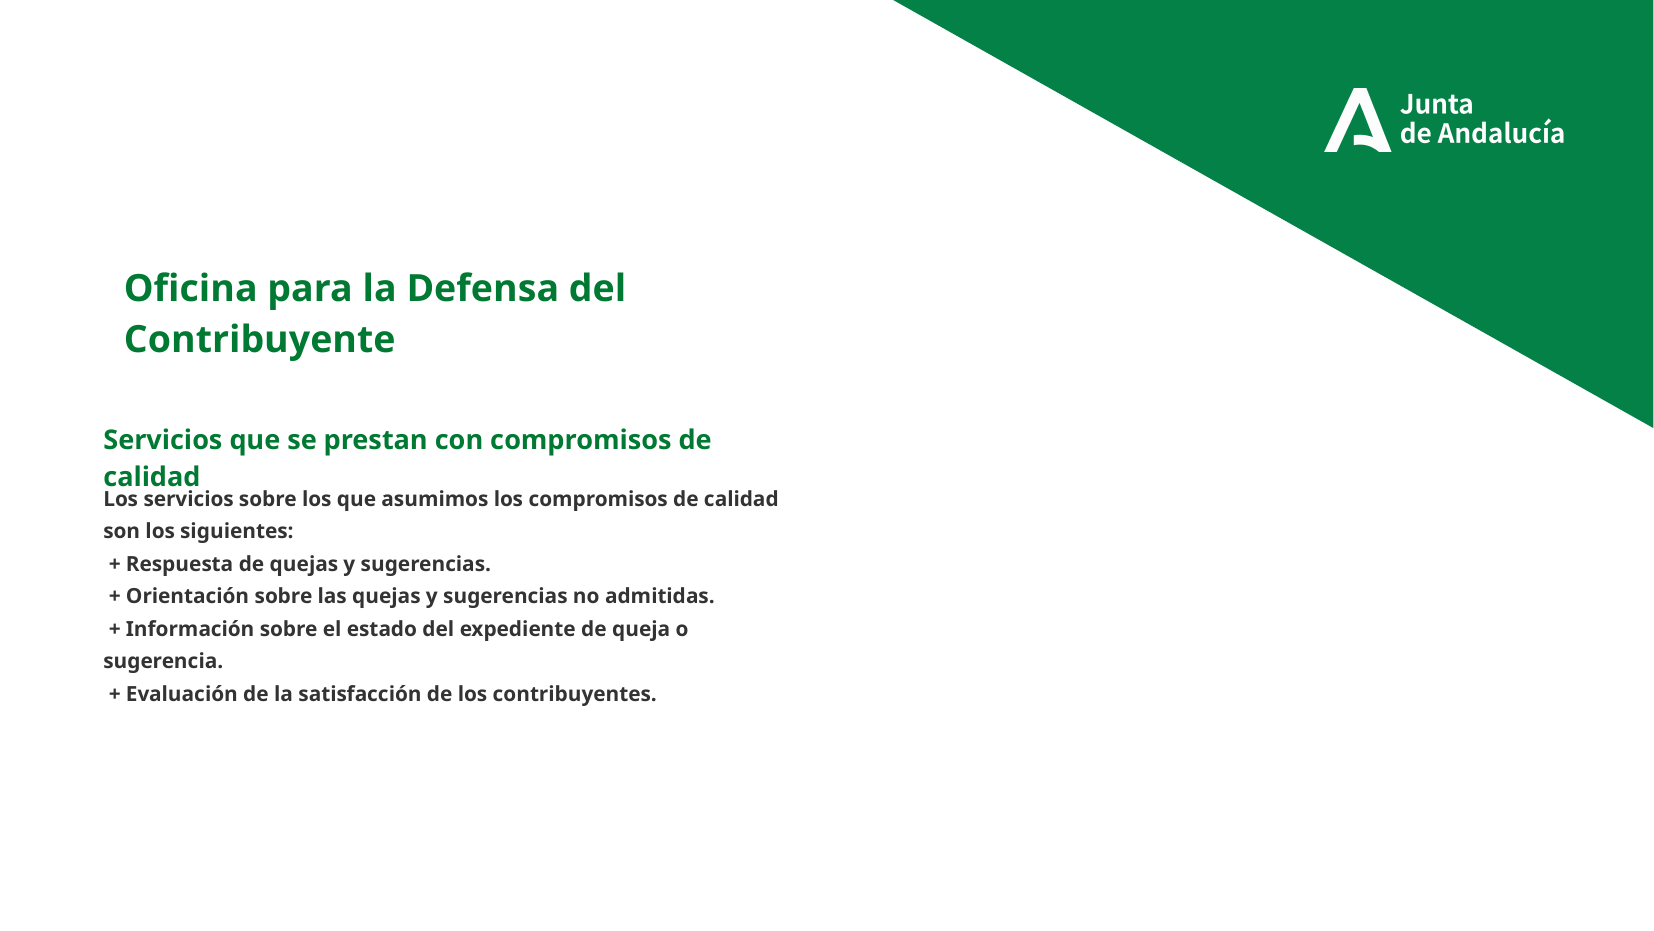

Oficina para la Defensa del Contribuyente
Servicios que se prestan con compromisos de calidad
Los servicios sobre los que asumimos los compromisos de calidad son los siguientes:
 + Respuesta de quejas y sugerencias.
 + Orientación sobre las quejas y sugerencias no admitidas.
 + Información sobre el estado del expediente de queja o sugerencia.
 + Evaluación de la satisfacción de los contribuyentes.